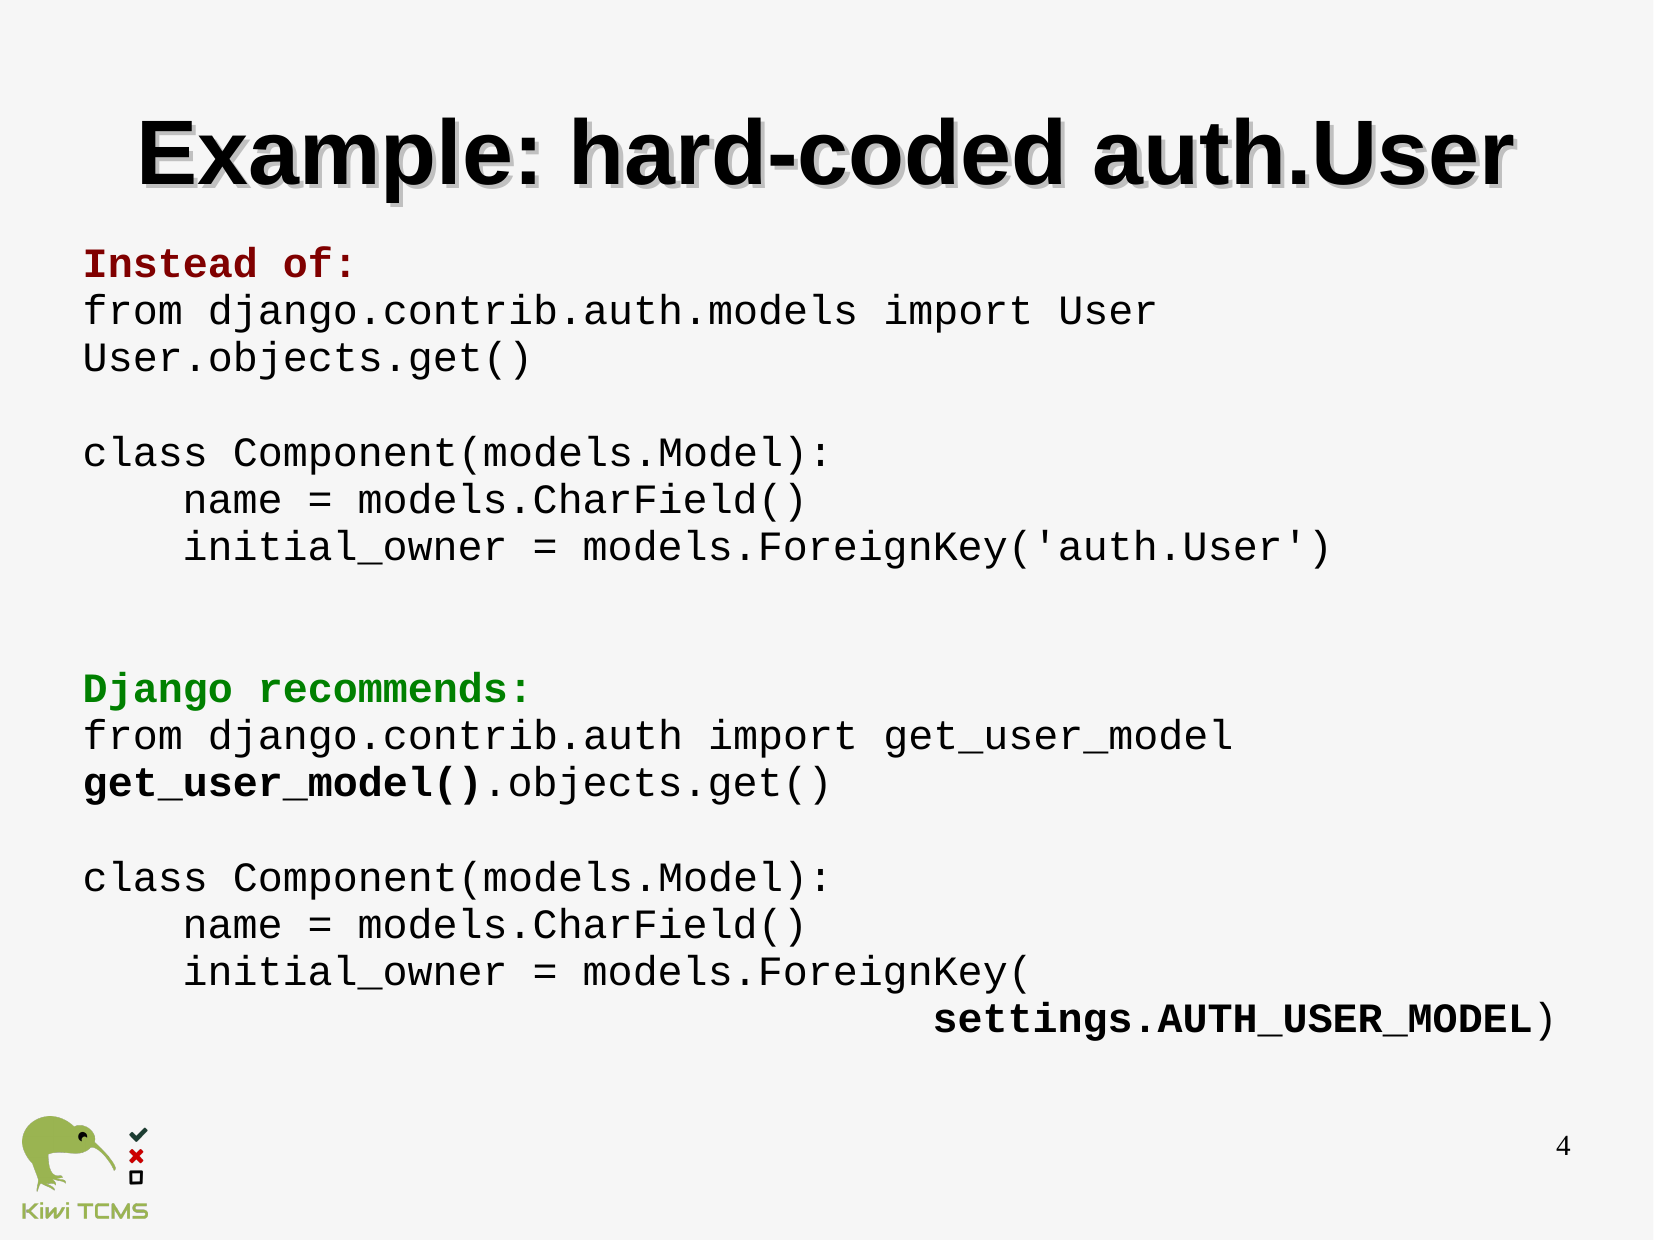

# Example: hard-coded auth.User
Instead of:
from django.contrib.auth.models import User
User.objects.get()
class Component(models.Model):
 name = models.CharField()
 initial_owner = models.ForeignKey('auth.User')
Django recommends:
from django.contrib.auth import get_user_model
get_user_model().objects.get()
class Component(models.Model):
 name = models.CharField()
 initial_owner = models.ForeignKey(
 settings.AUTH_USER_MODEL)
4